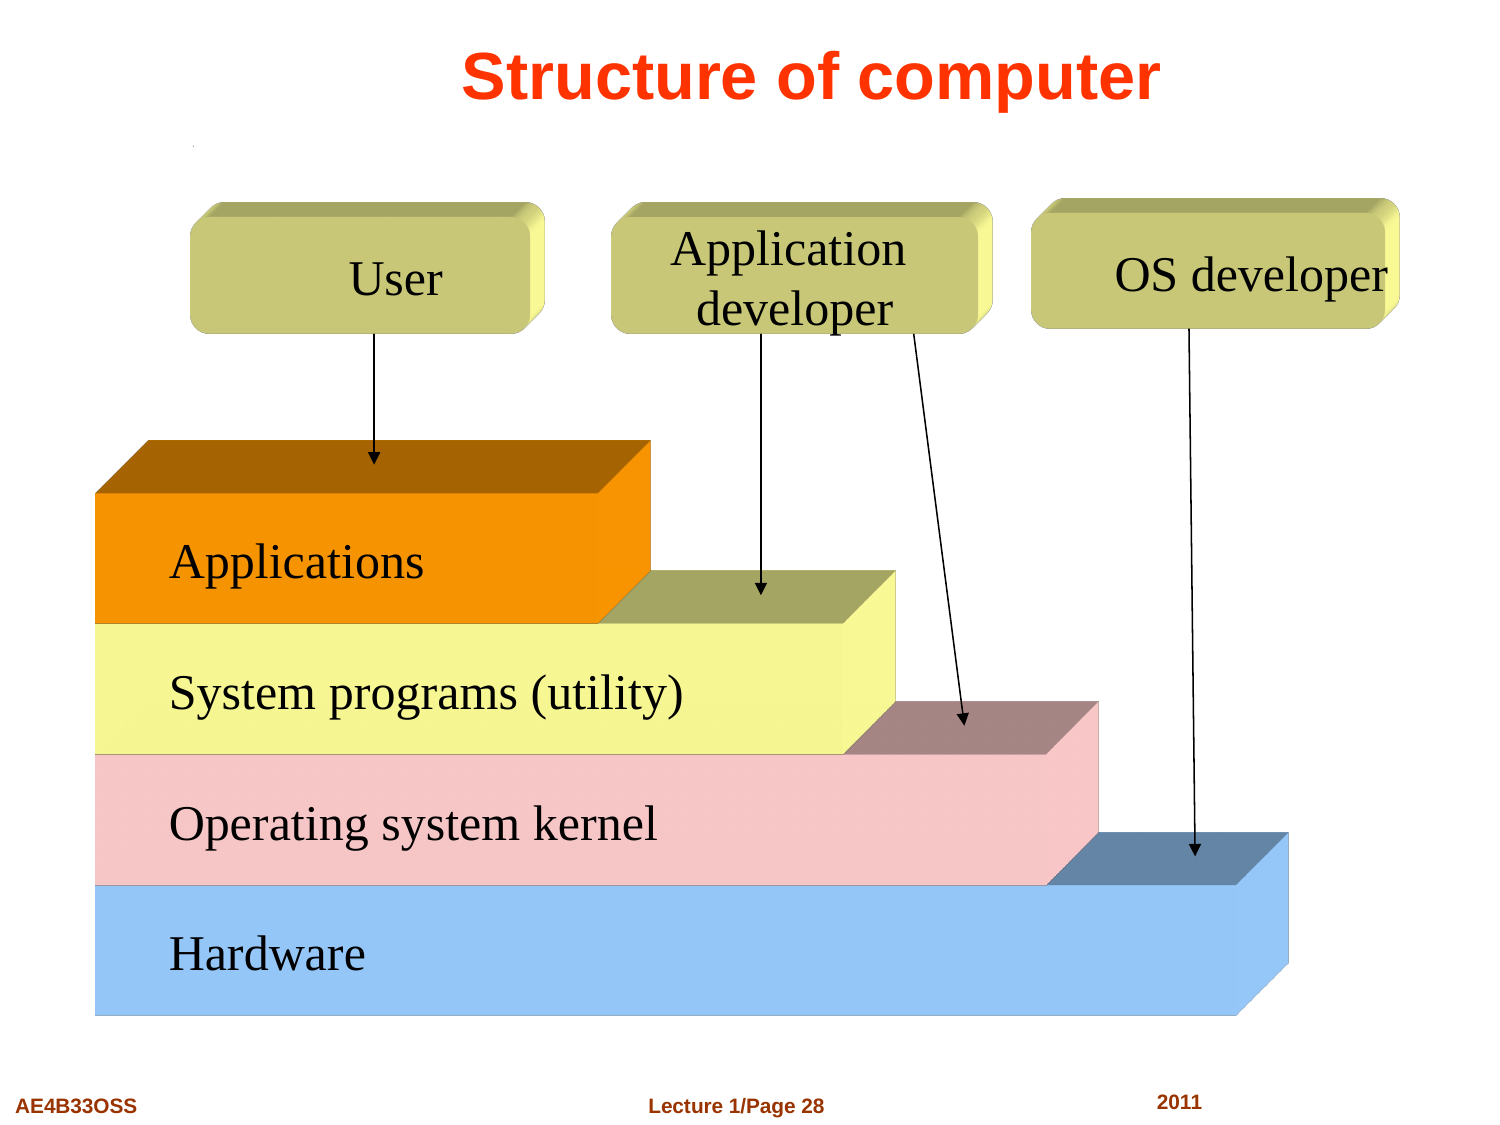

# Structure of computer
 OS developer
 User
Application
developer
	Applications
	System programs (utility)
	Operating system kernel
	Hardware